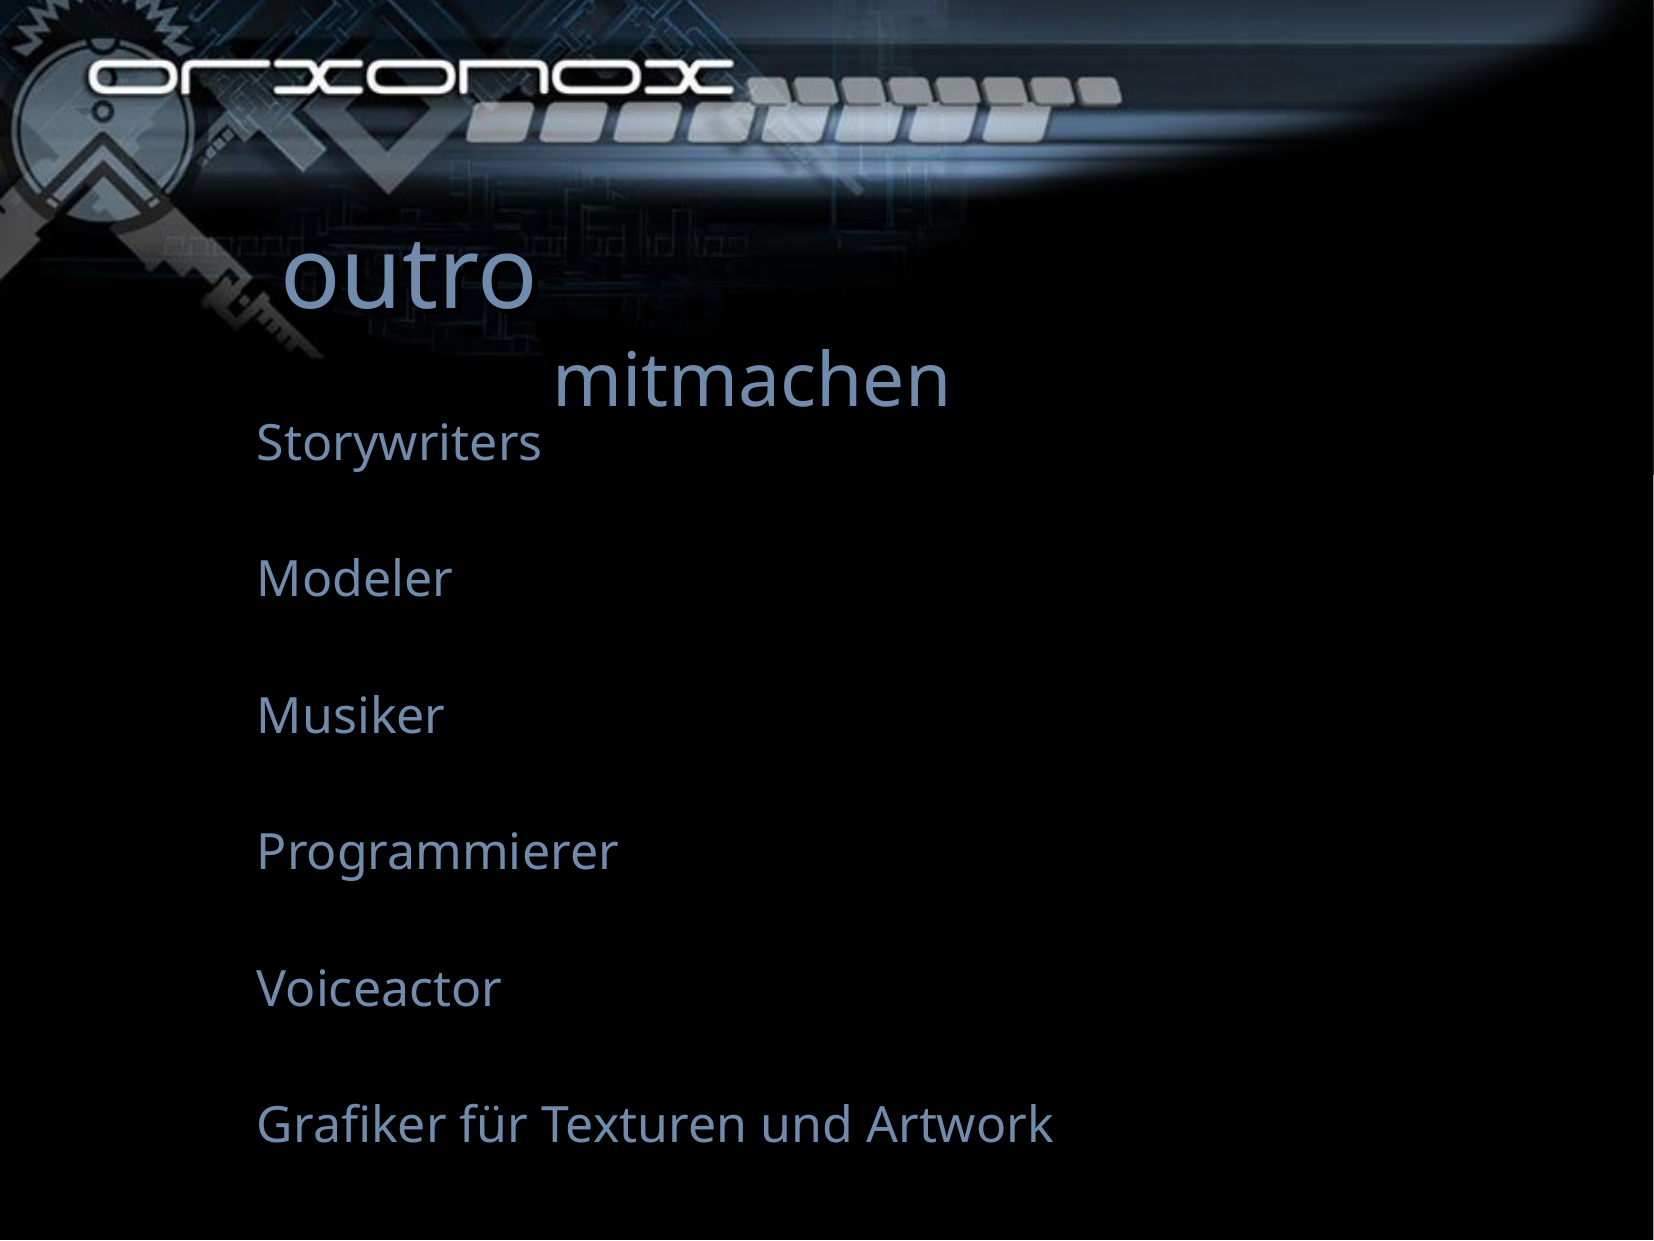

outro
mitmachen
Storywriters
Modeler
Musiker
Programmierer
Voiceactor
Grafiker für Texturen und Artwork